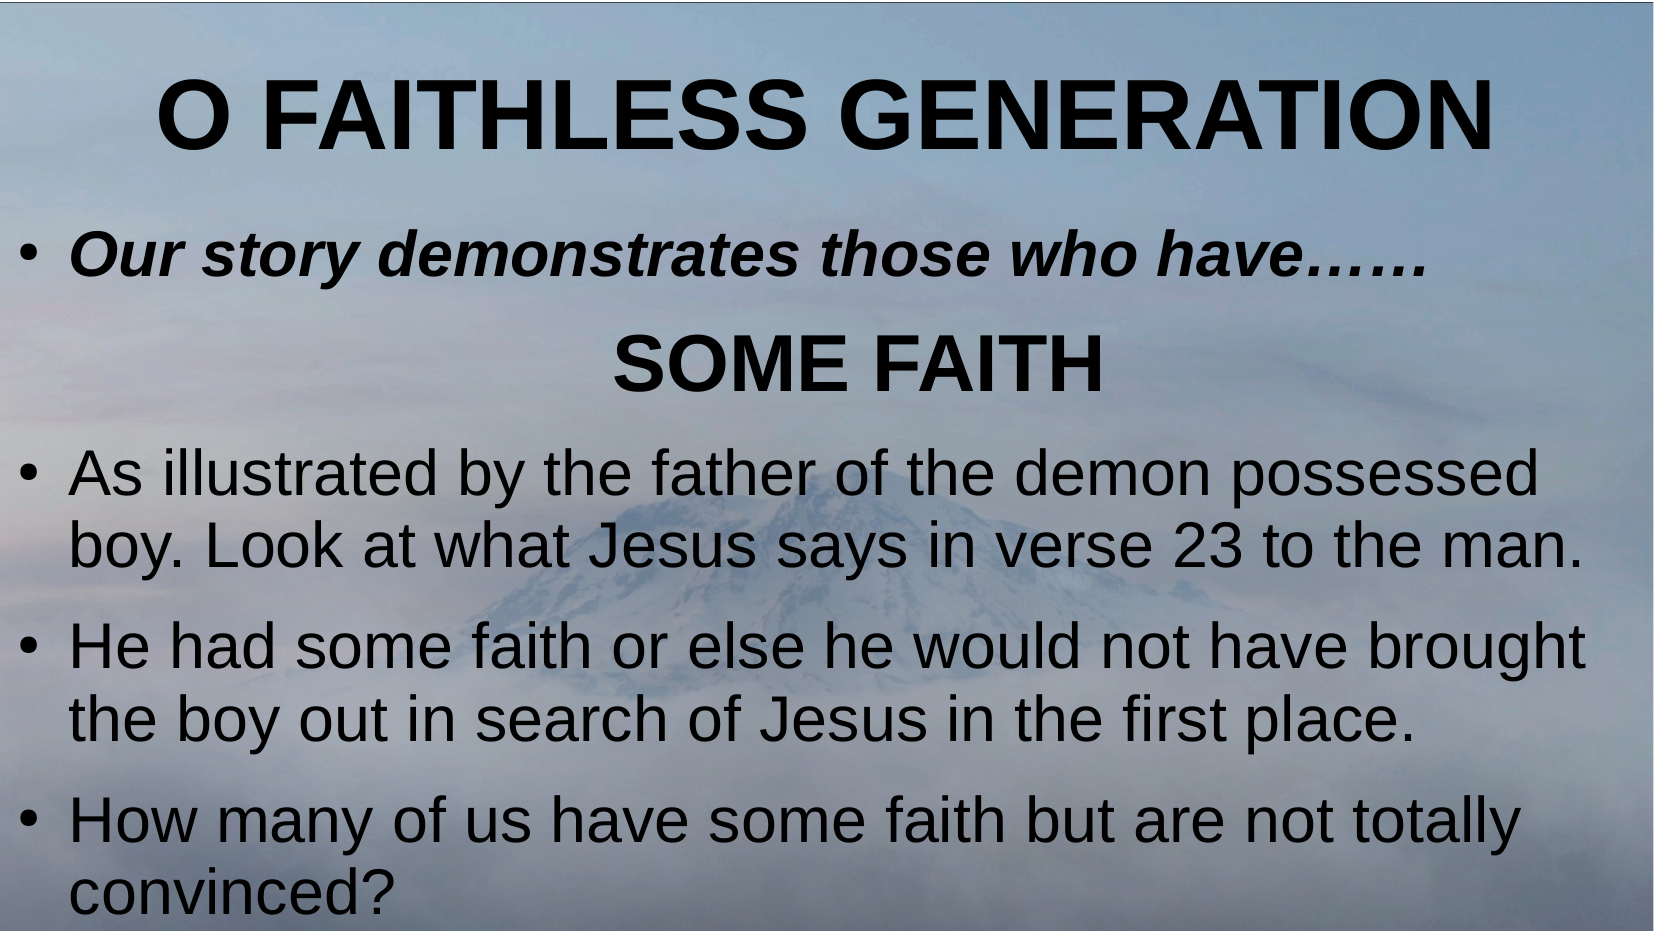

# O FAITHLESS GENERATION
Our story demonstrates those who have……
SOME FAITH
As illustrated by the father of the demon possessed boy. Look at what Jesus says in verse 23 to the man.
He had some faith or else he would not have brought the boy out in search of Jesus in the first place.
How many of us have some faith but are not totally convinced?